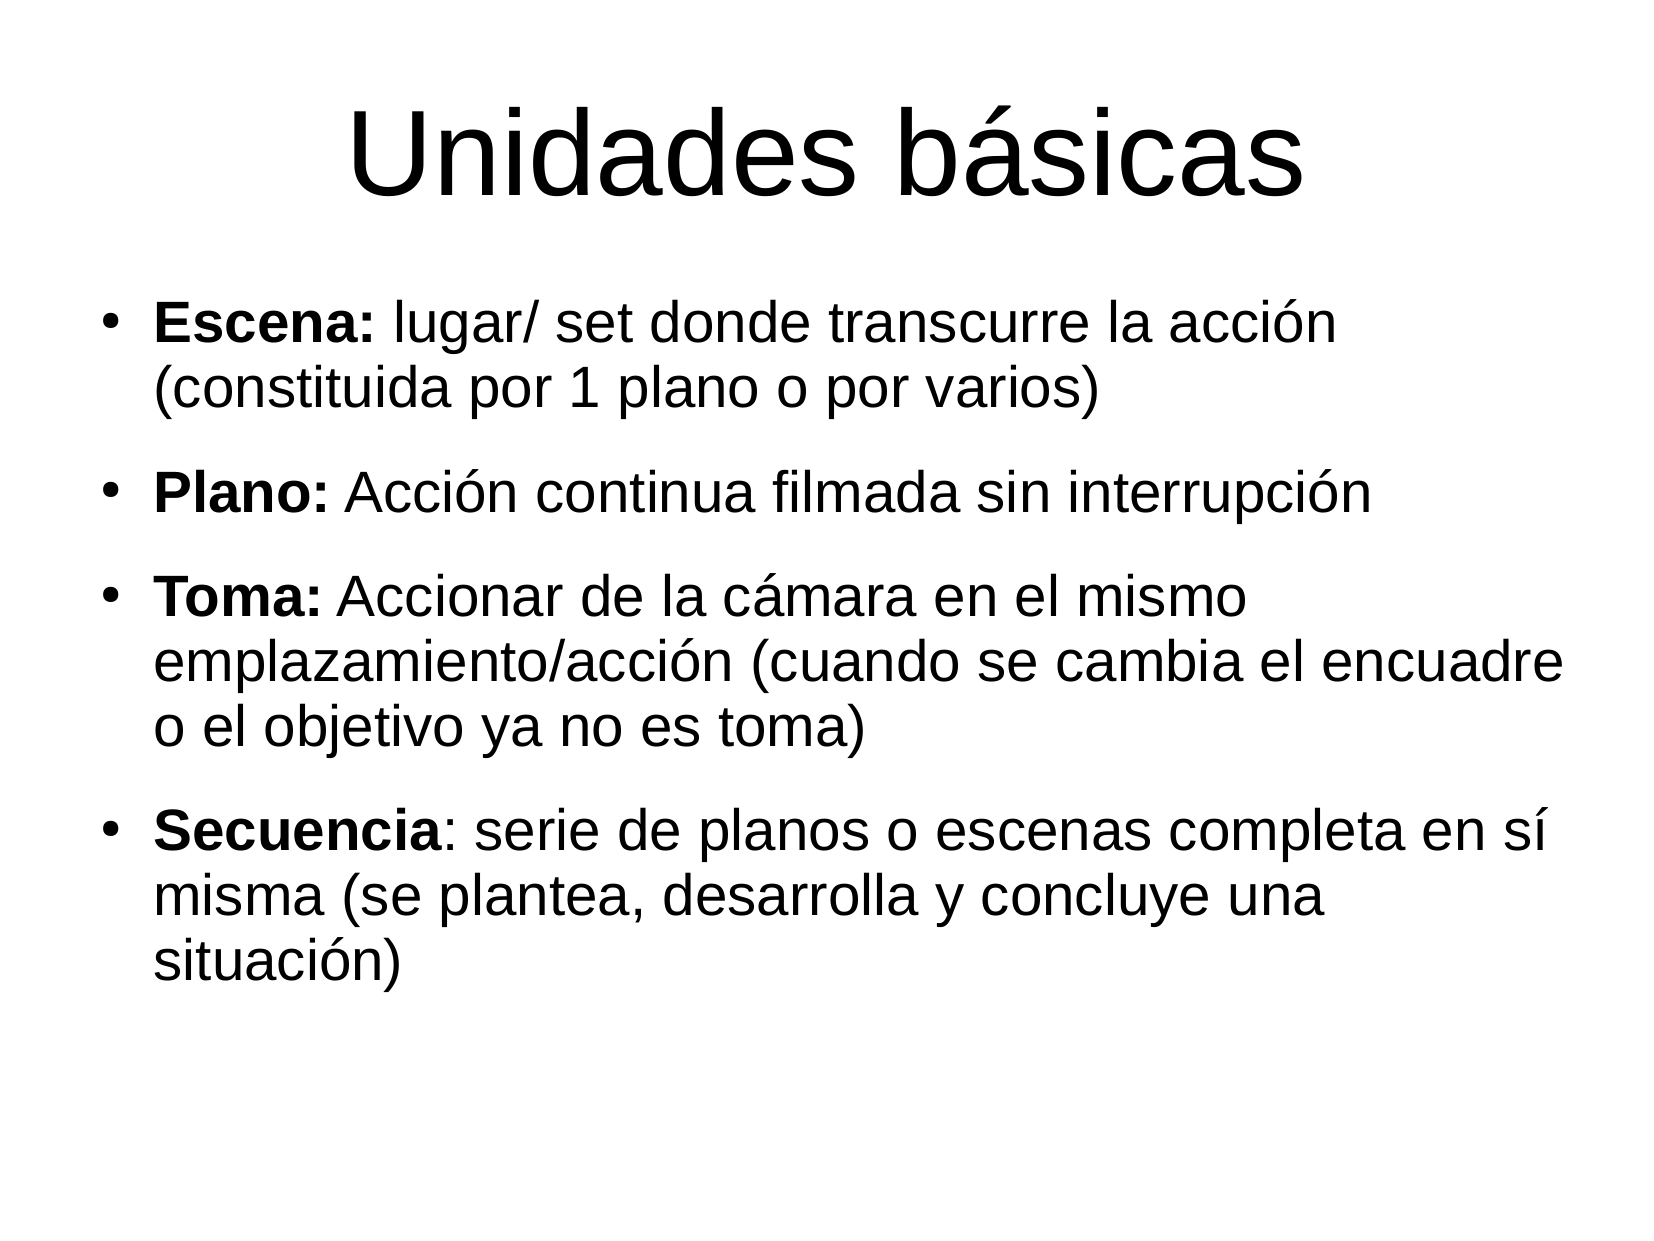

# Unidades básicas
Escena: lugar/ set donde transcurre la acción (constituida por 1 plano o por varios)
Plano: Acción continua filmada sin interrupción
Toma: Accionar de la cámara en el mismo emplazamiento/acción (cuando se cambia el encuadre o el objetivo ya no es toma)
Secuencia: serie de planos o escenas completa en sí misma (se plantea, desarrolla y concluye una situación)